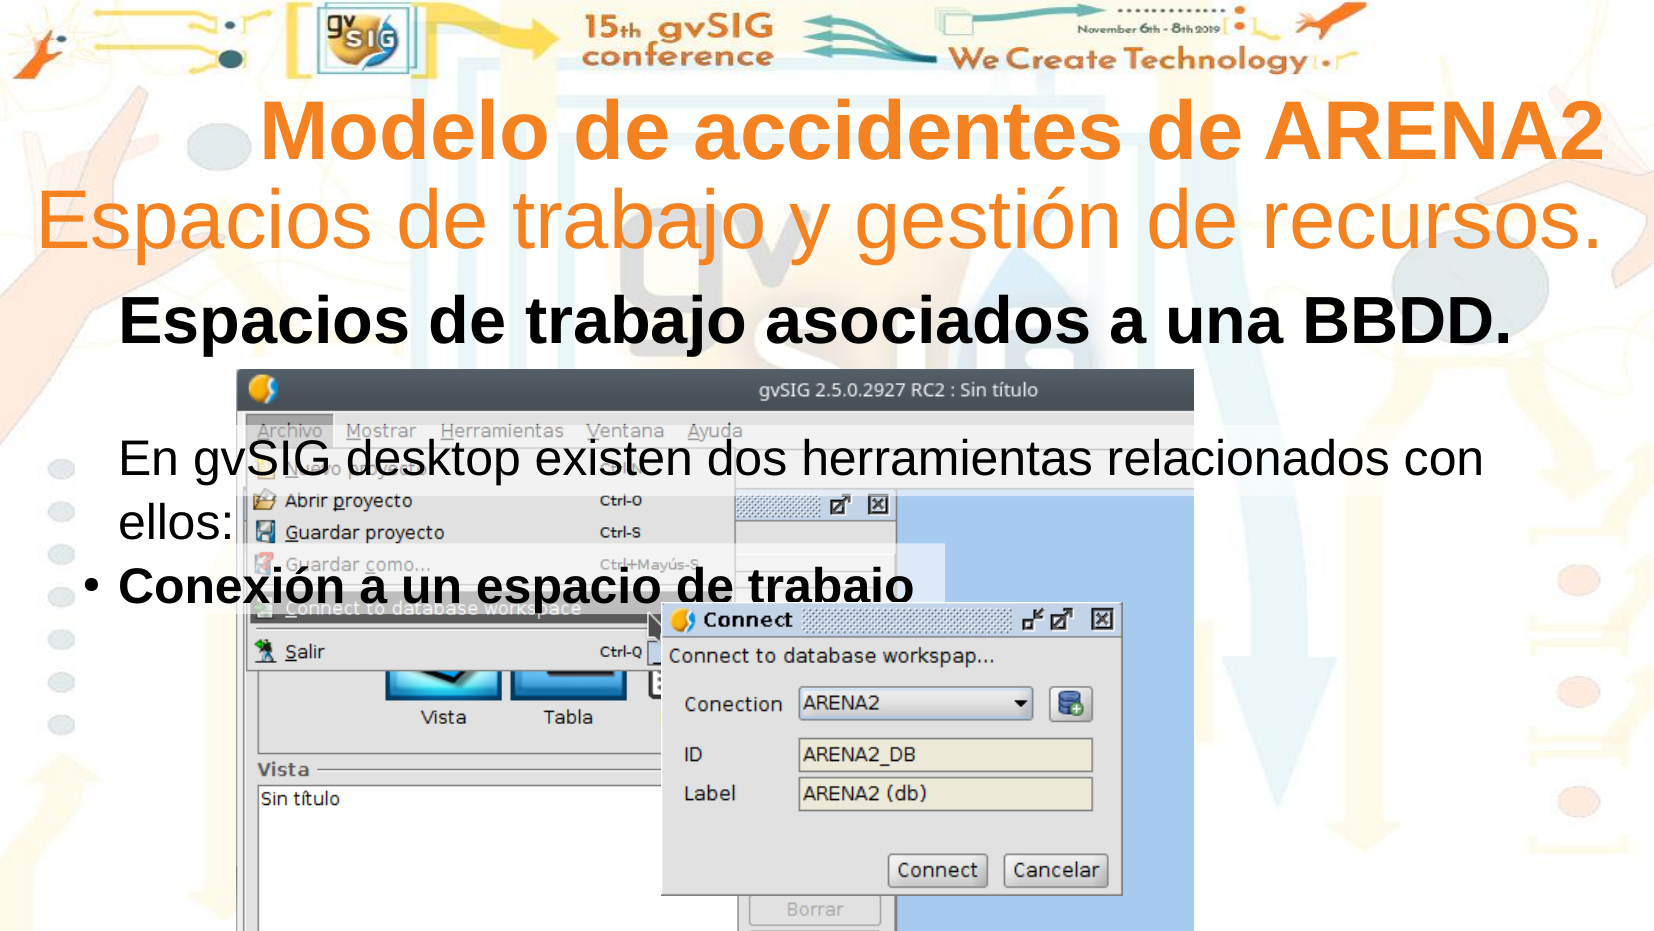

# Modelo de accidentes de ARENA2
Espacios de trabajo y gestión de recursos.
Espacios de trabajo asociados a una BBDD.
En gvSIG desktop existen dos herramientas relacionados con ellos:
Conexión a un espacio de trabajo